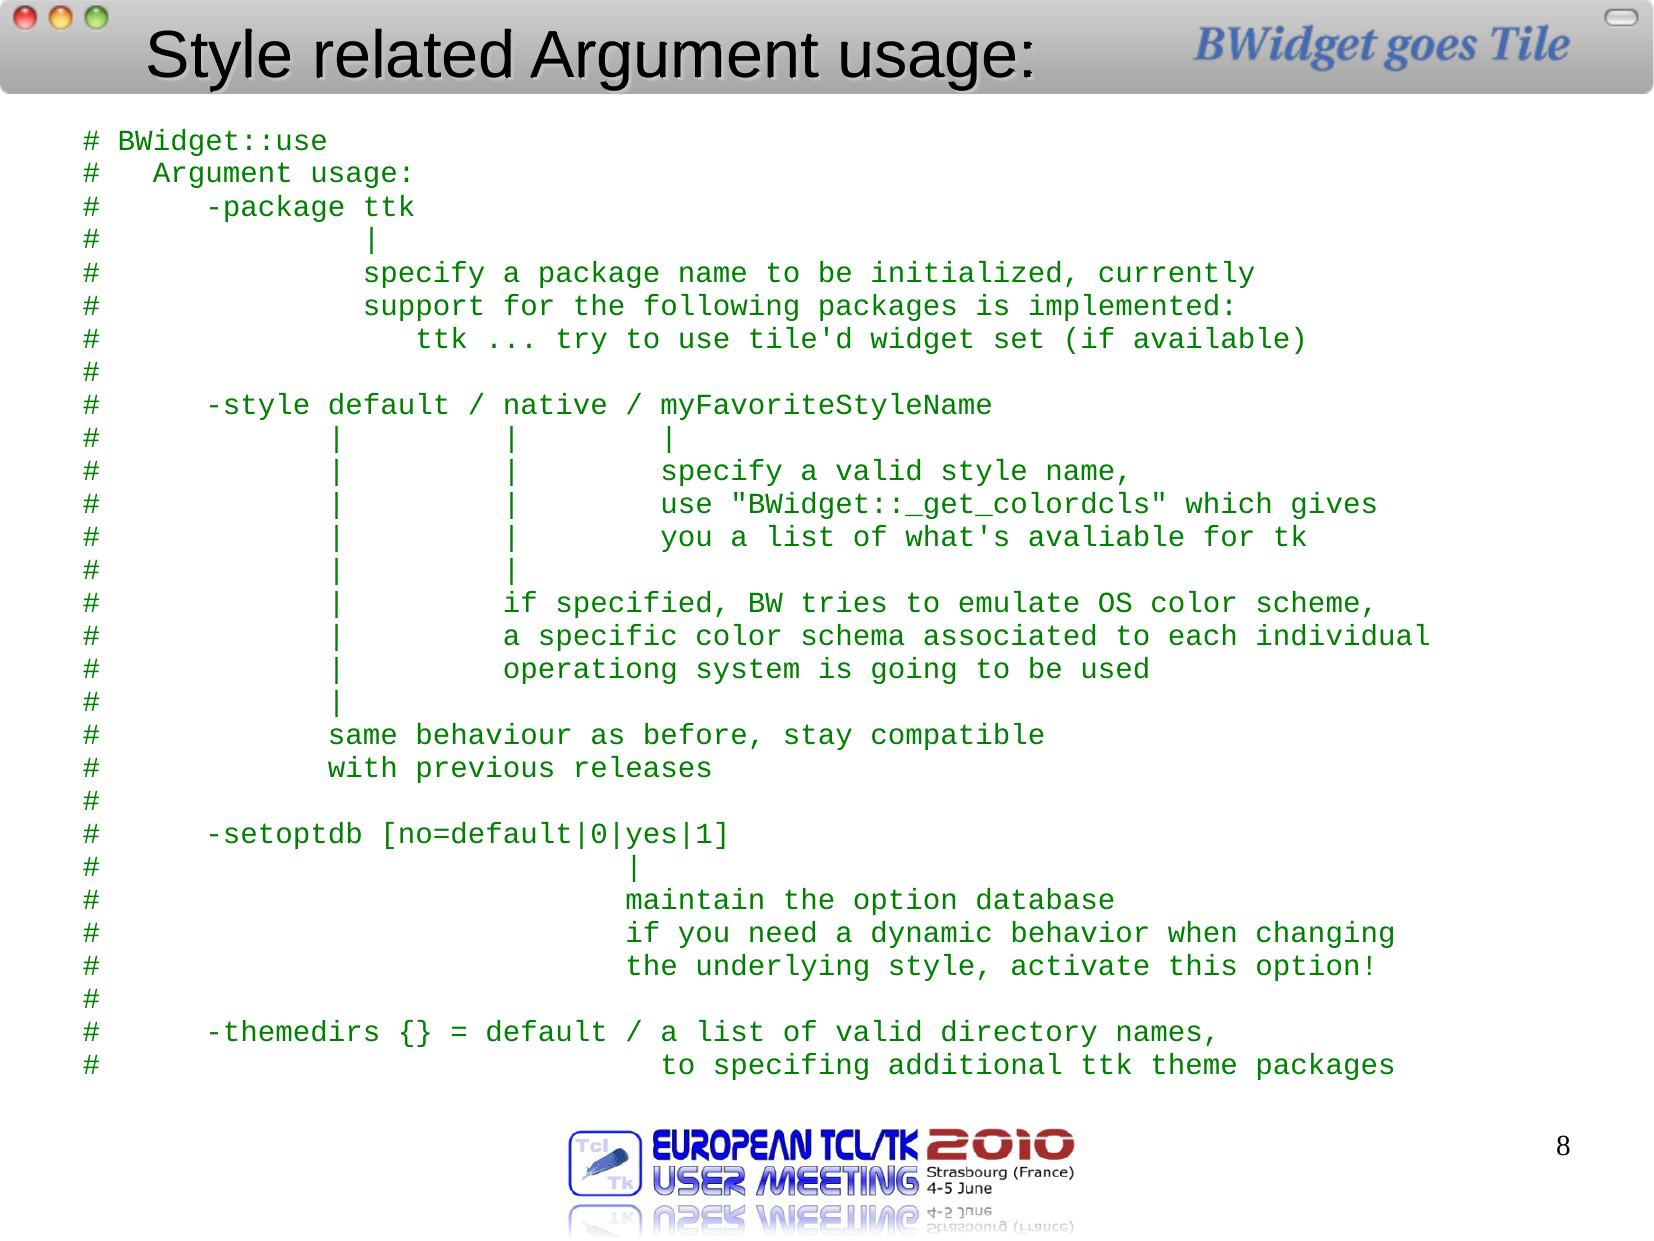

Style related Argument usage:
# # BWidget::use
# Argument usage:
# -package ttk
# |
# specify a package name to be initialized, currently
# support for the following packages is implemented:
# ttk ... try to use tile'd widget set (if available)
#
# -style default / native / myFavoriteStyleName
# | | |
# | | specify a valid style name,
# | | use "BWidget::_get_colordcls" which gives
# | | you a list of what's avaliable for tk
# | |
# | if specified, BW tries to emulate OS color scheme,
# | a specific color schema associated to each individual
# | operationg system is going to be used
# |
# same behaviour as before, stay compatible
# with previous releases
#
# -setoptdb [no=default|0|yes|1]
# |
# maintain the option database
# if you need a dynamic behavior when changing
# the underlying style, activate this option!
#
# -themedirs {} = default / a list of valid directory names,
# to specifing additional ttk theme packages
Page:
8